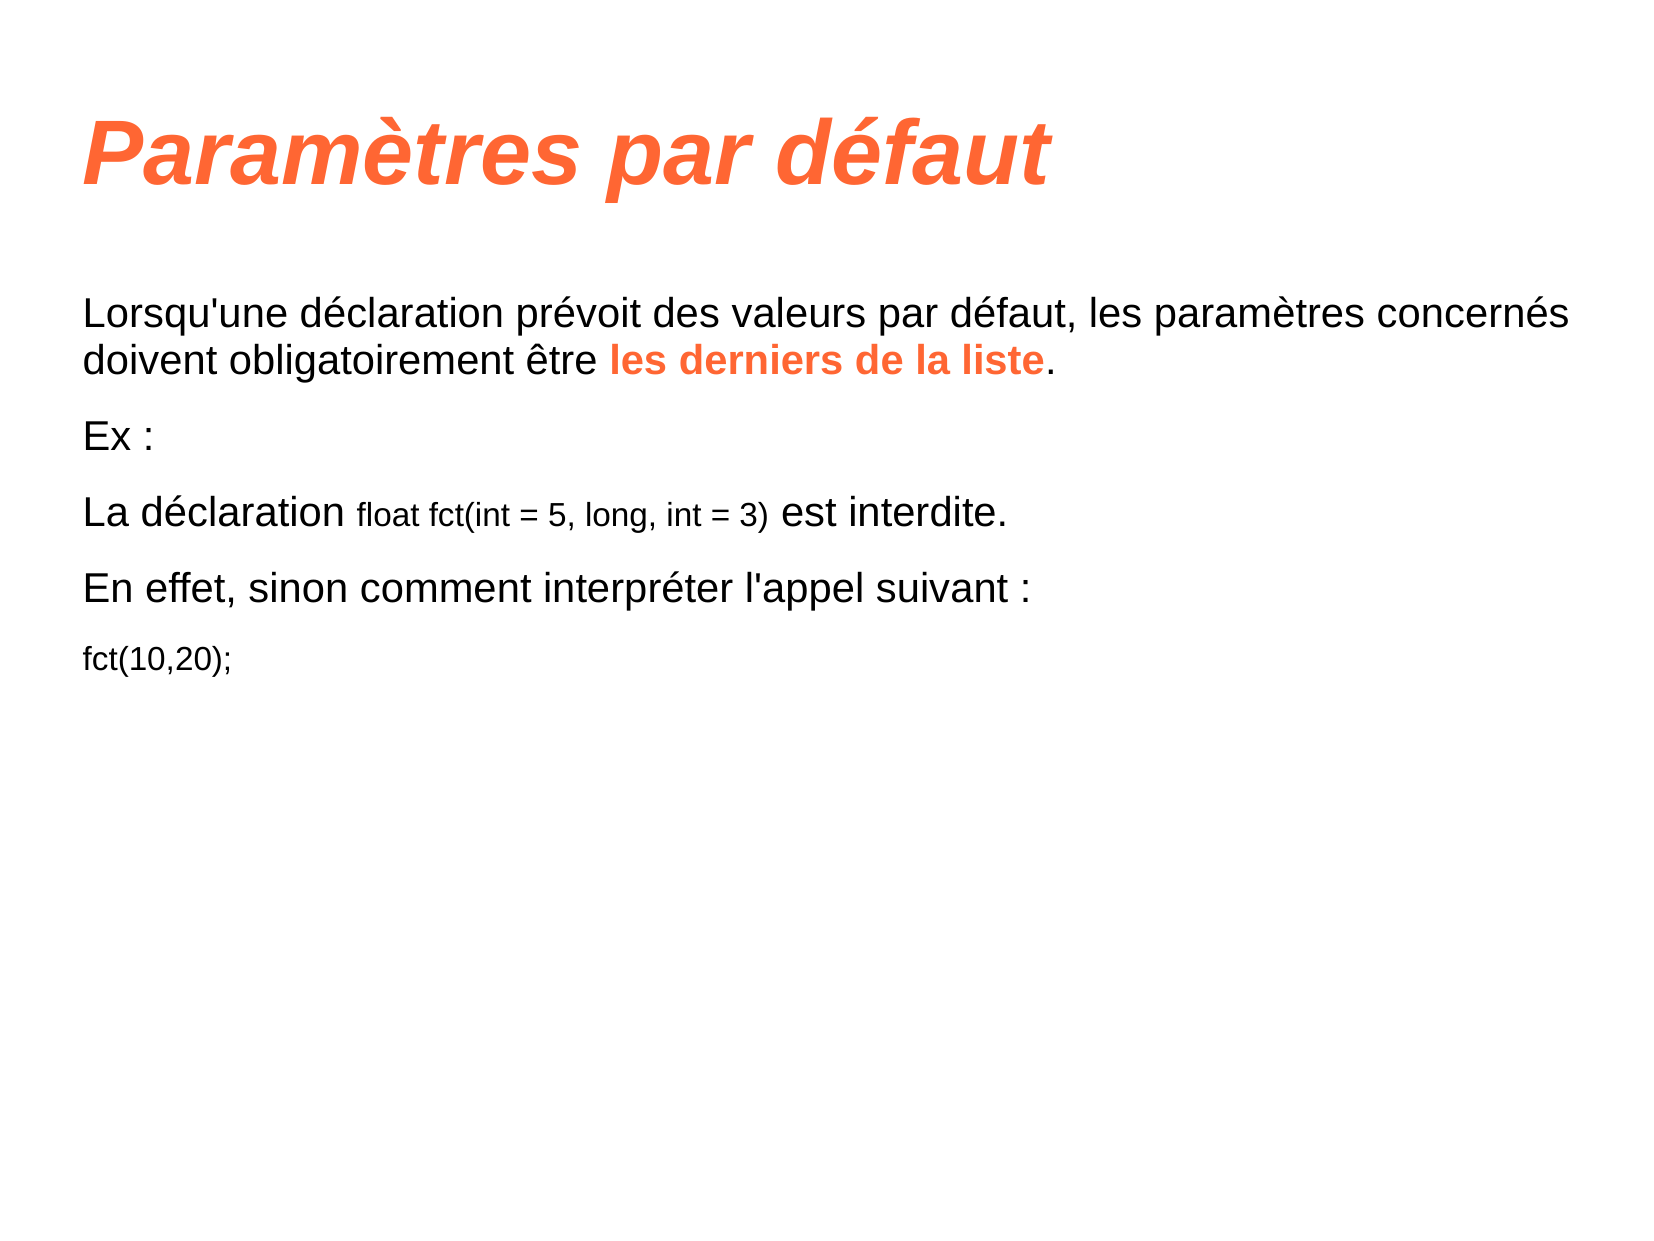

# Paramètres par défaut
Lorsqu'une déclaration prévoit des valeurs par défaut, les paramètres concernés doivent obligatoirement être les derniers de la liste.
Ex :
La déclaration float fct(int = 5, long, int = 3) est interdite.
En effet, sinon comment interpréter l'appel suivant :
fct(10,20);